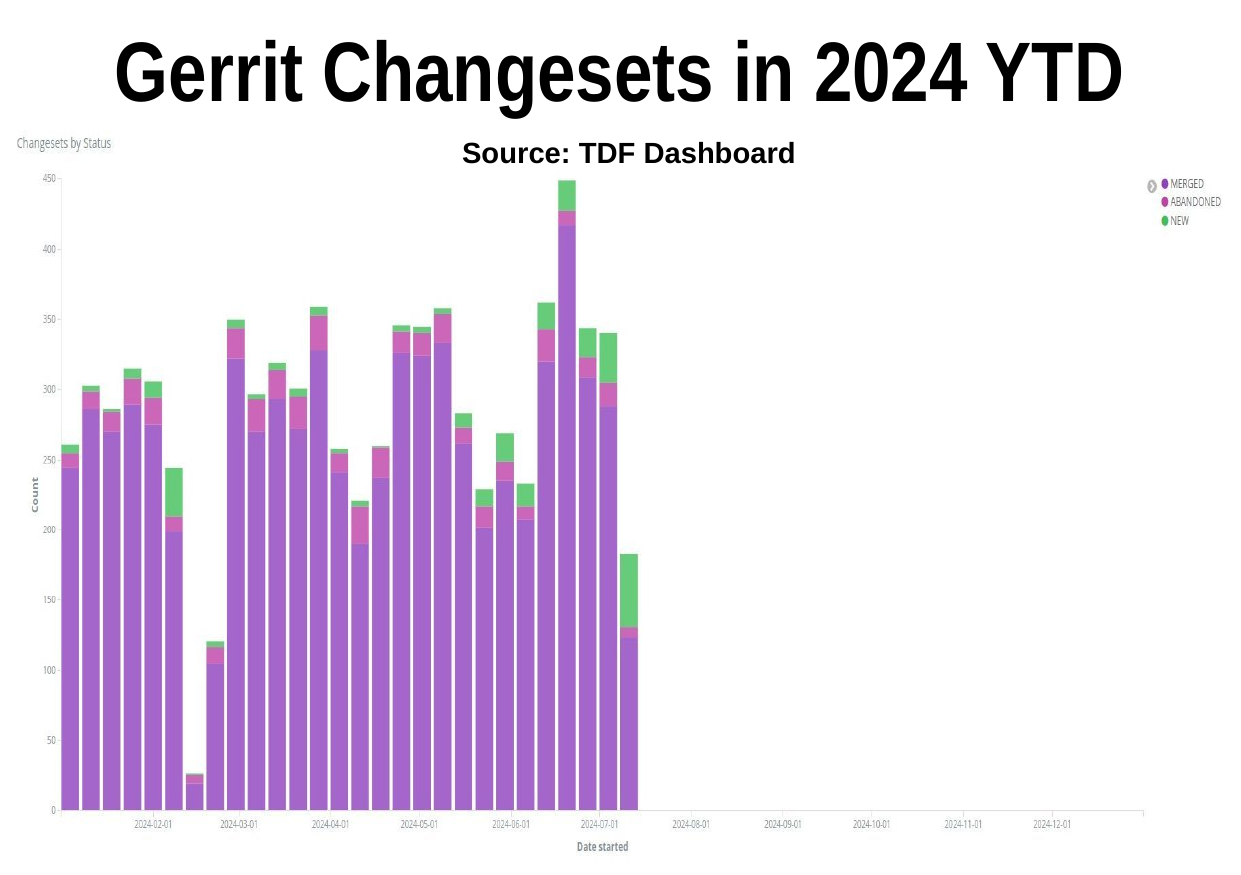

# Gerrit Changesets in 2024 YTD
Source: TDF Dashboard